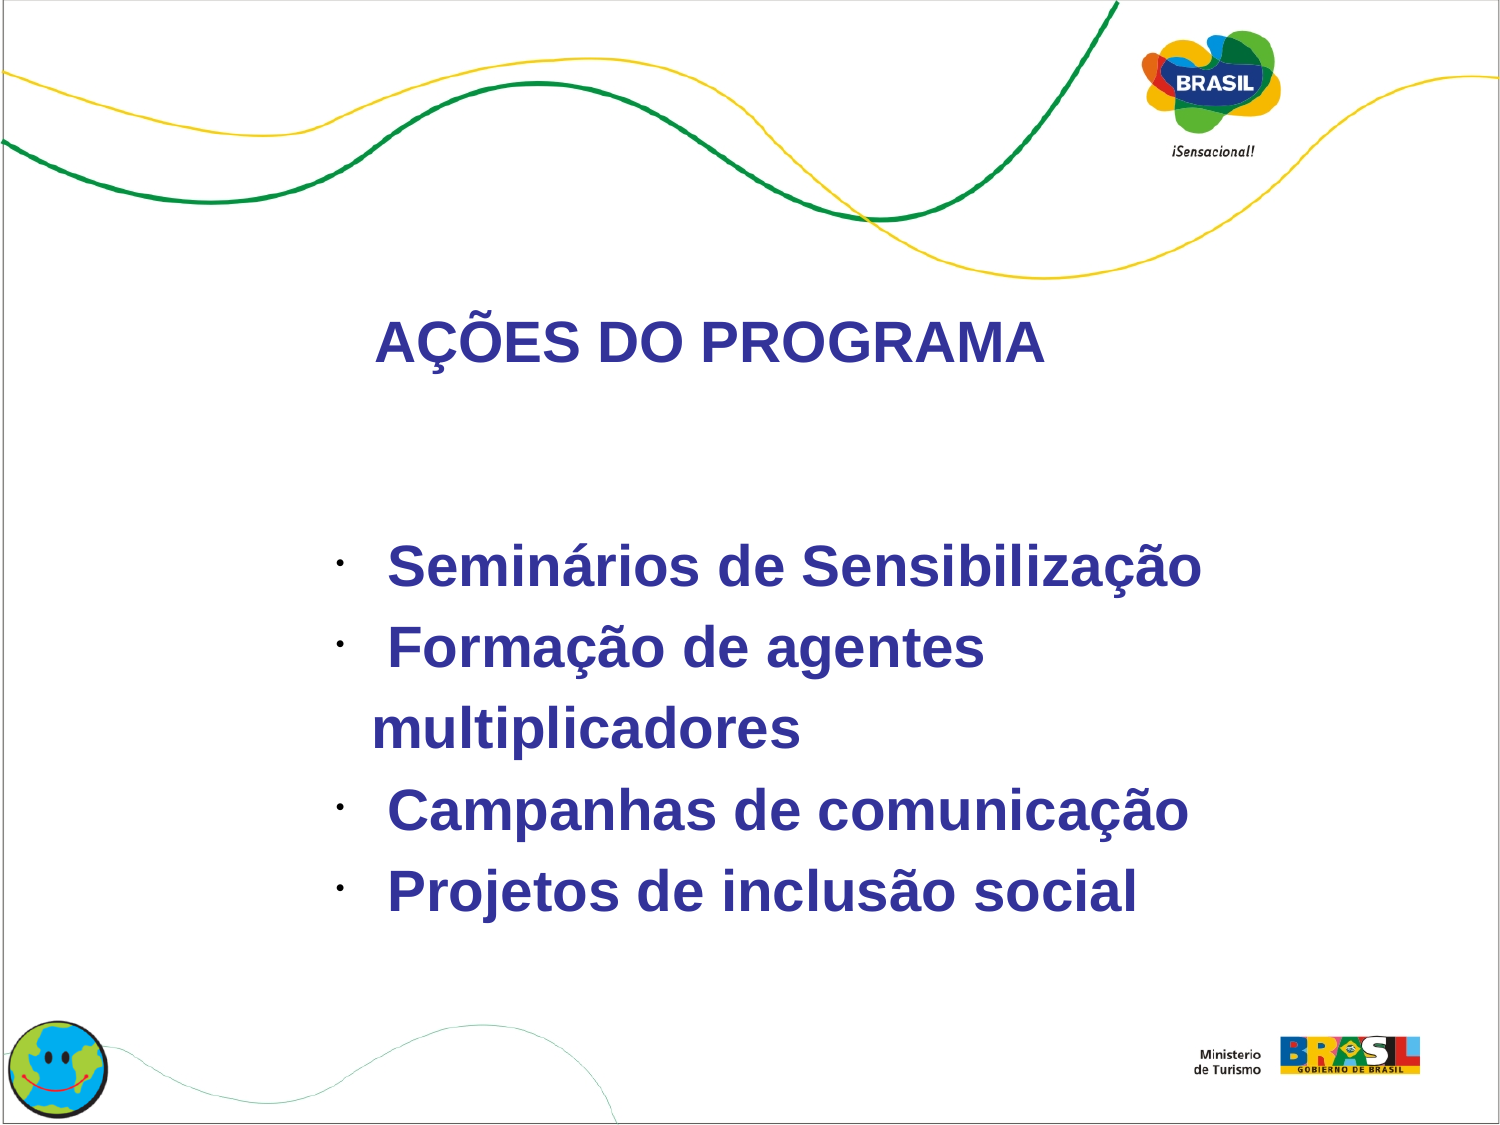

AÇÕES DO PROGRAMA
 Seminários de Sensibilização
 Formação de agentes multiplicadores
 Campanhas de comunicação
 Projetos de inclusão social